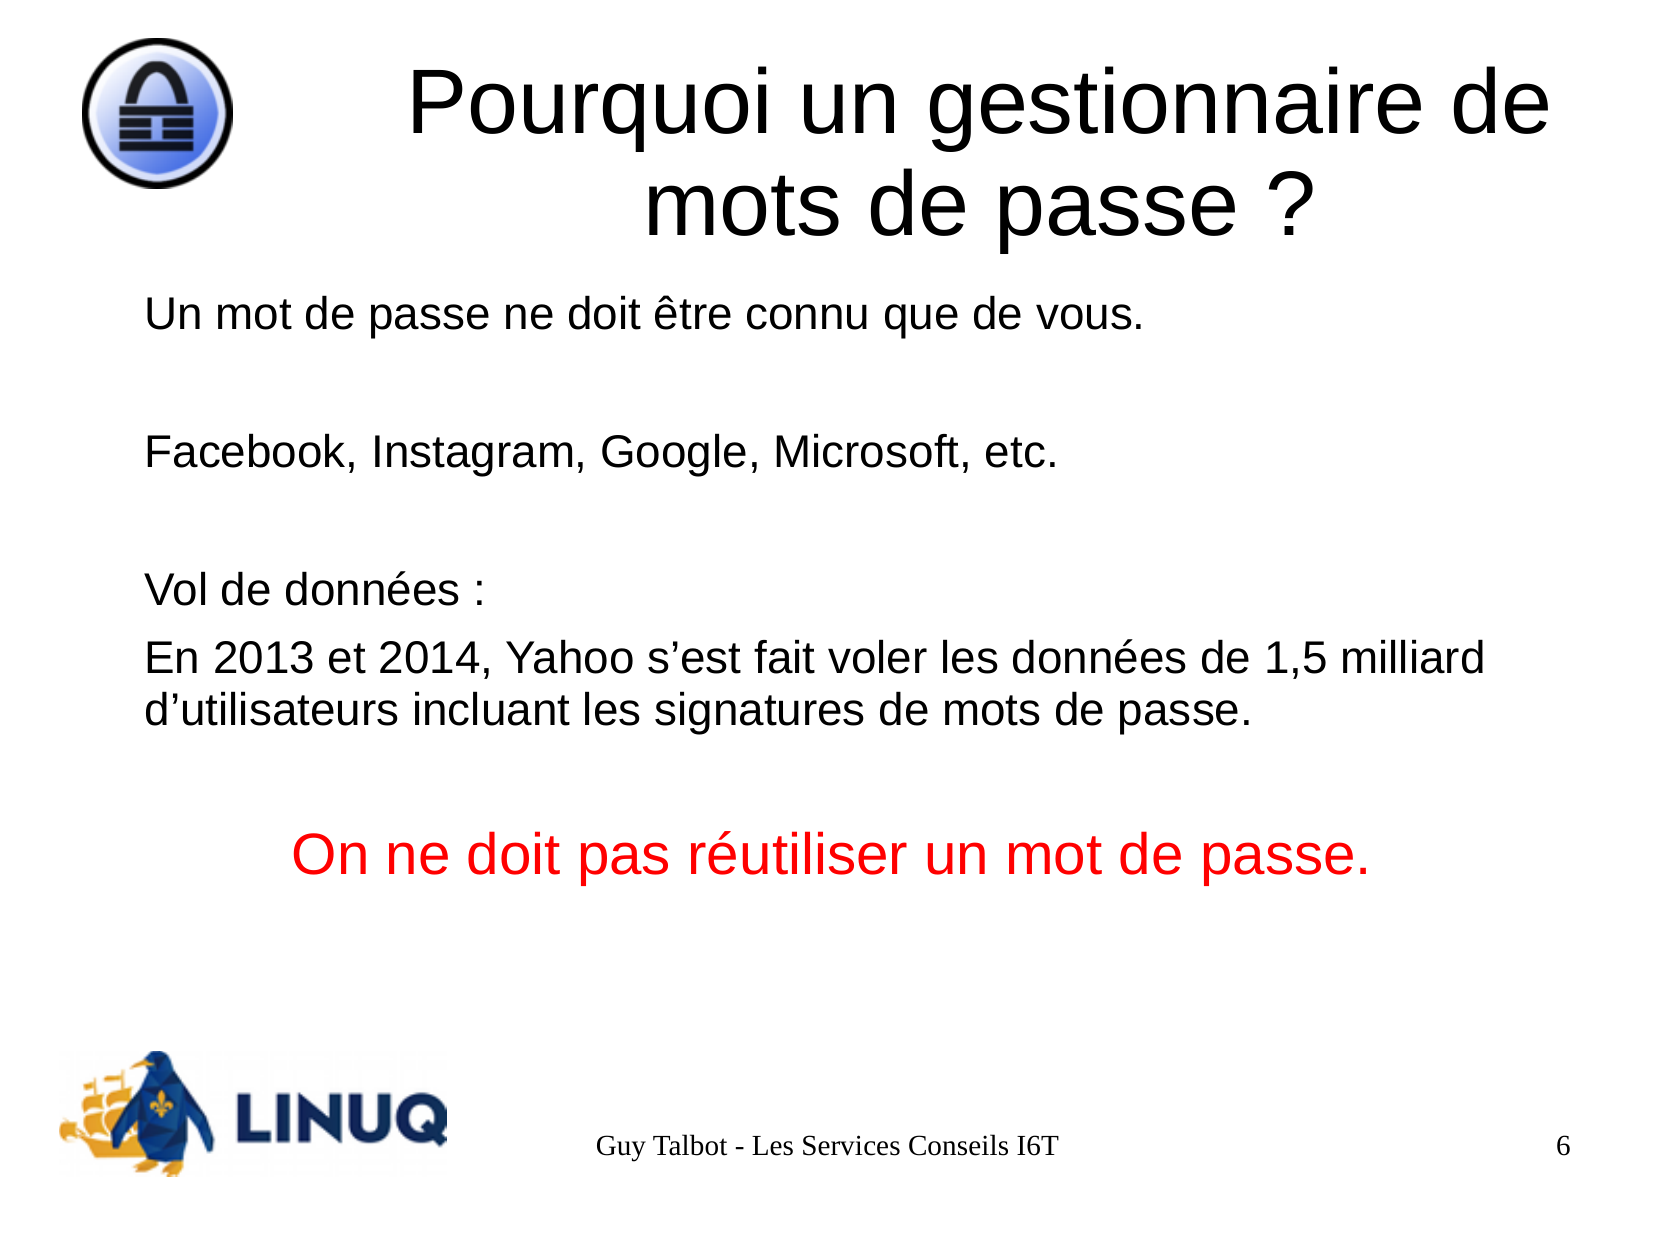

# Pourquoi un gestionnaire de mots de passe ?
Un mot de passe ne doit être connu que de vous.
Facebook, Instagram, Google, Microsoft, etc.
Vol de données :
En 2013 et 2014, Yahoo s’est fait voler les données de 1,5 milliard d’utilisateurs incluant les signatures de mots de passe.
On ne doit pas réutiliser un mot de passe.
Guy Talbot - Les Services Conseils I6T
6